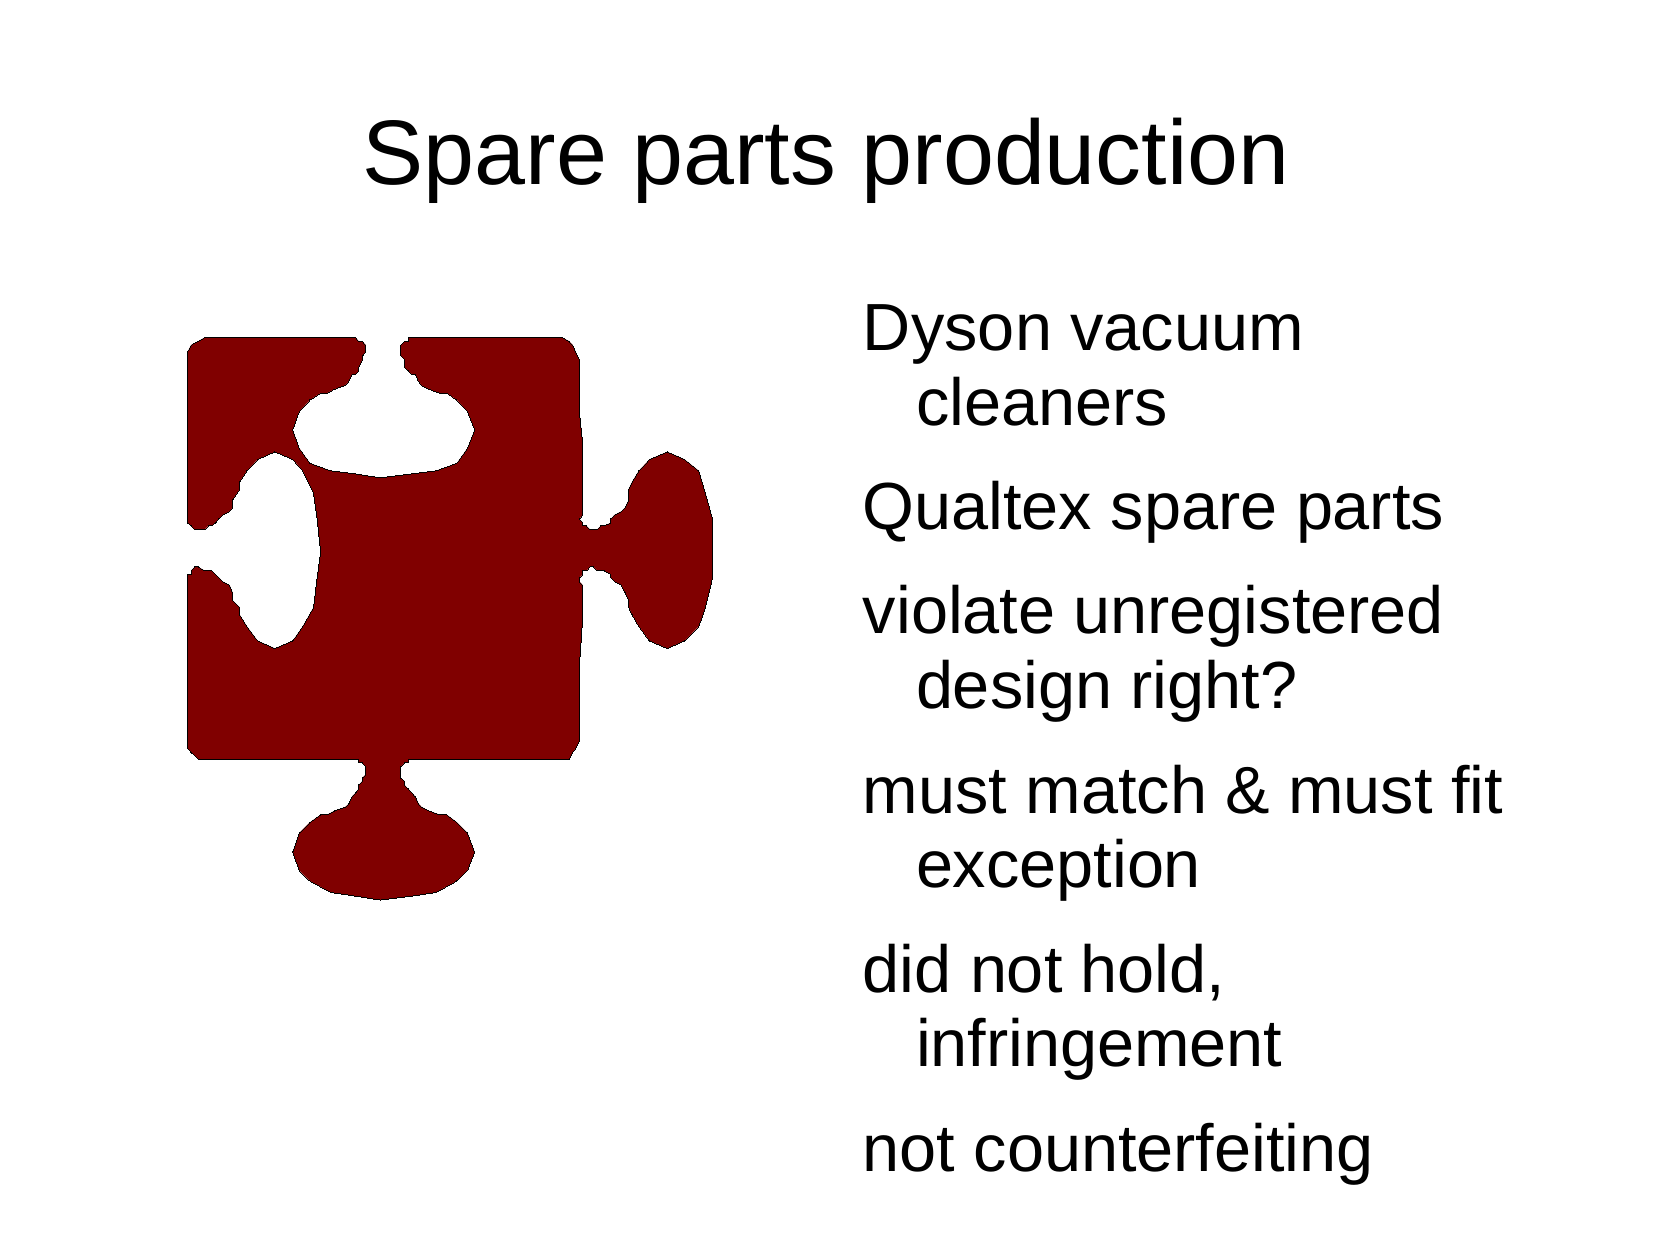

# Spare parts production
Dyson vacuum cleaners
Qualtex spare parts
violate unregistered design right?
must match & must fit exception
did not hold, infringement
not counterfeiting